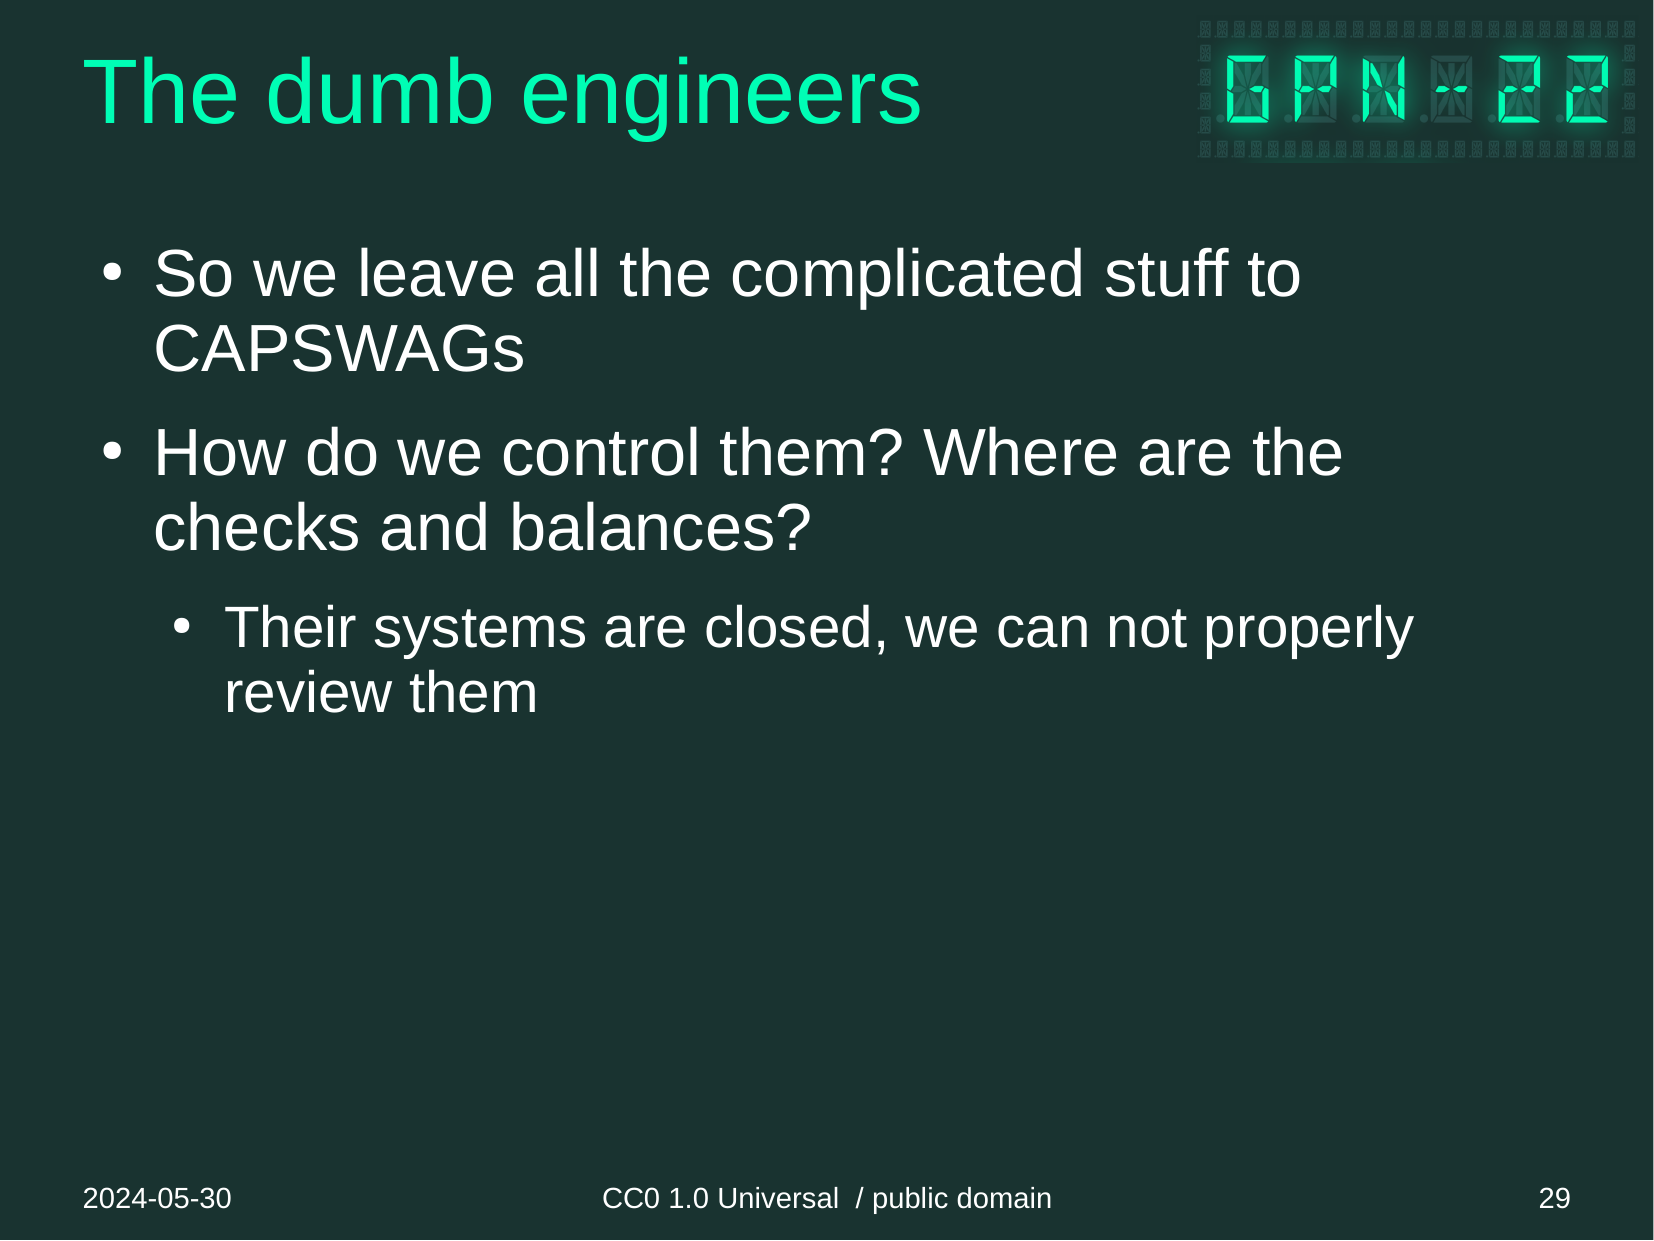

# The dumb engineers
So we leave all the complicated stuff to CAPSWAGs
How do we control them? Where are the checks and balances?
Their systems are closed, we can not properly review them